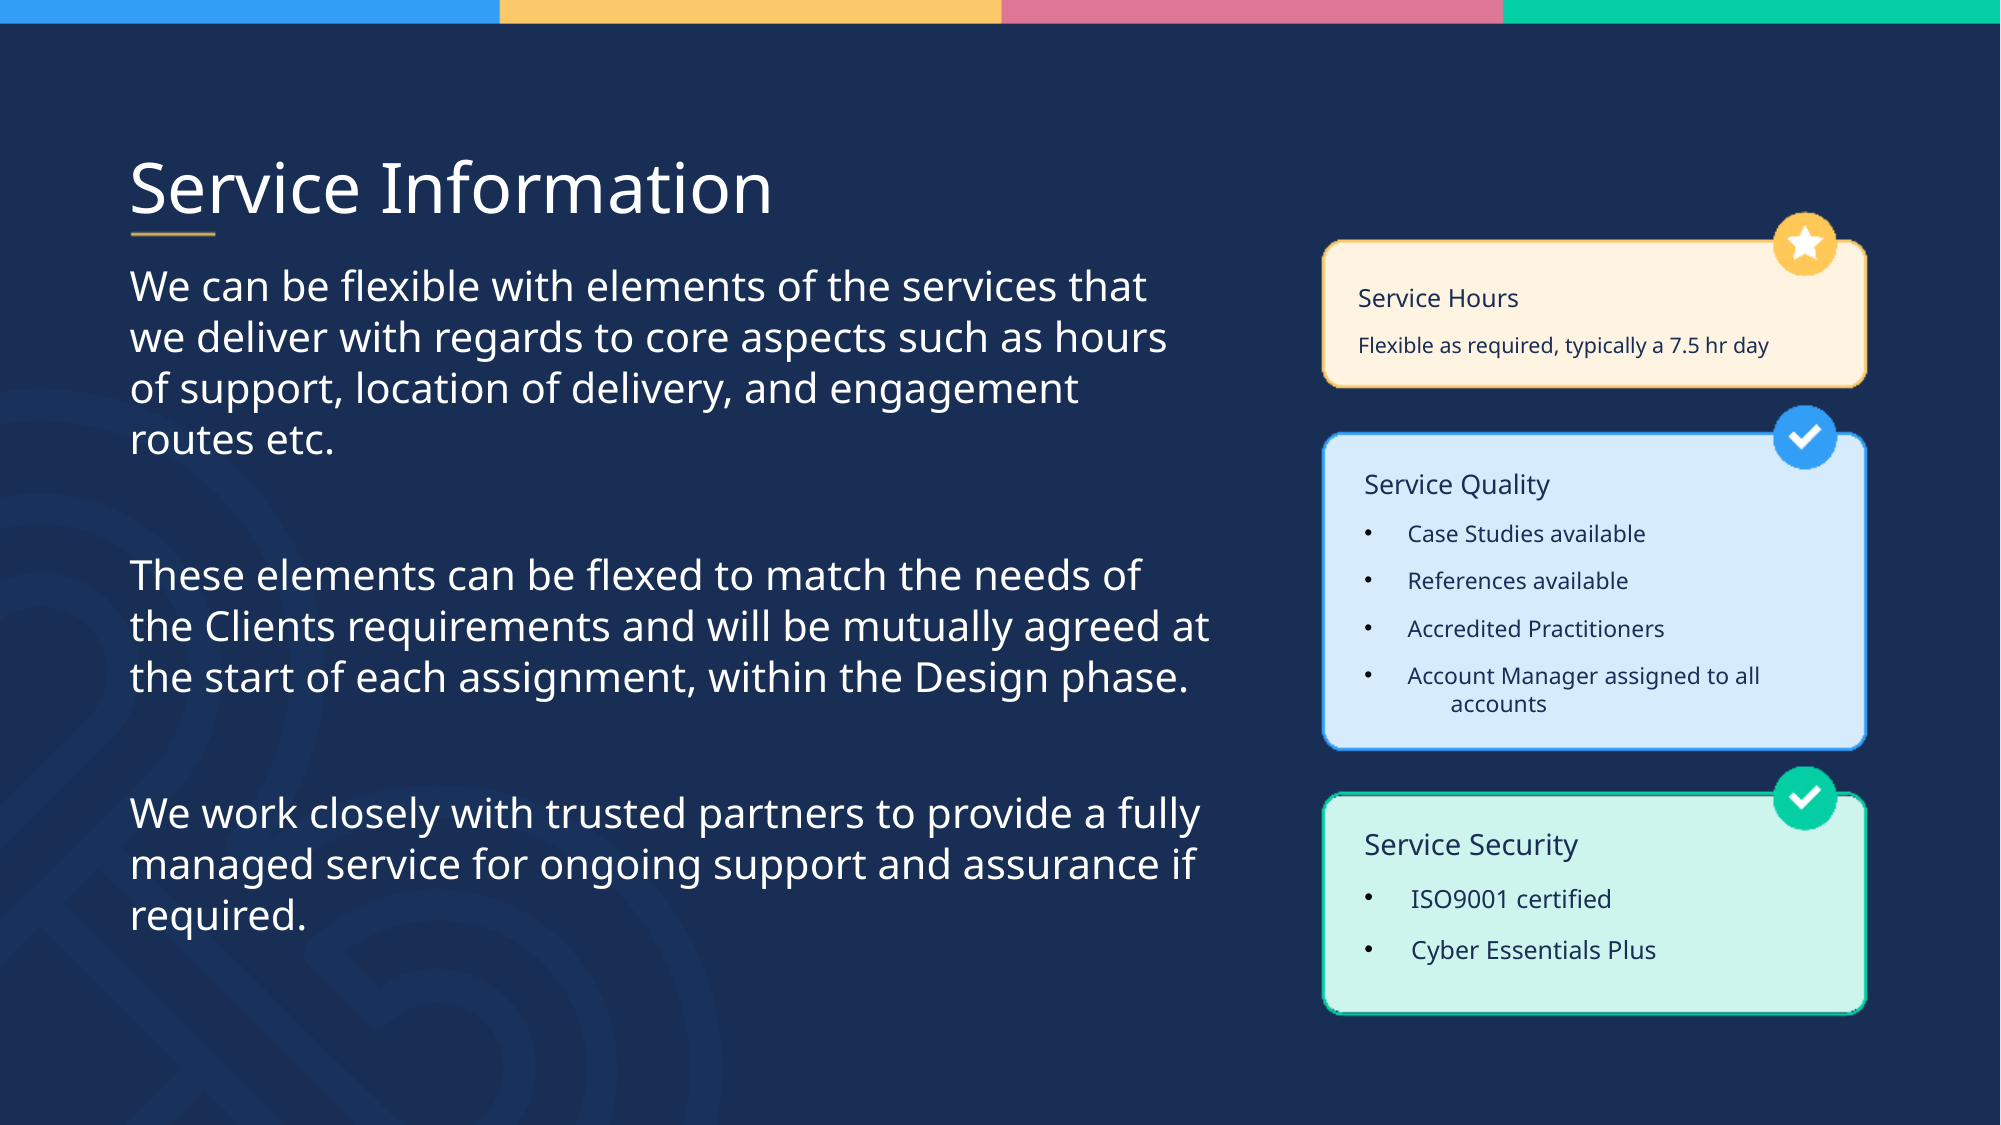

# Service Information
We can be flexible with elements of the services that we deliver with regards to core aspects such as hours of support, location of delivery, and engagement routes etc.
These elements can be flexed to match the needs of the Clients requirements and will be mutually agreed at the start of each assignment, within the Design phase.
We work closely with trusted partners to provide a fully managed service for ongoing support and assurance if required.
Service Hours
Flexible as required, typically a 7.5 hr day
Service Quality
Case Studies available
References available
Accredited Practitioners
Account Manager assigned to all accounts
Service Security
ISO9001 certified
Cyber Essentials Plus